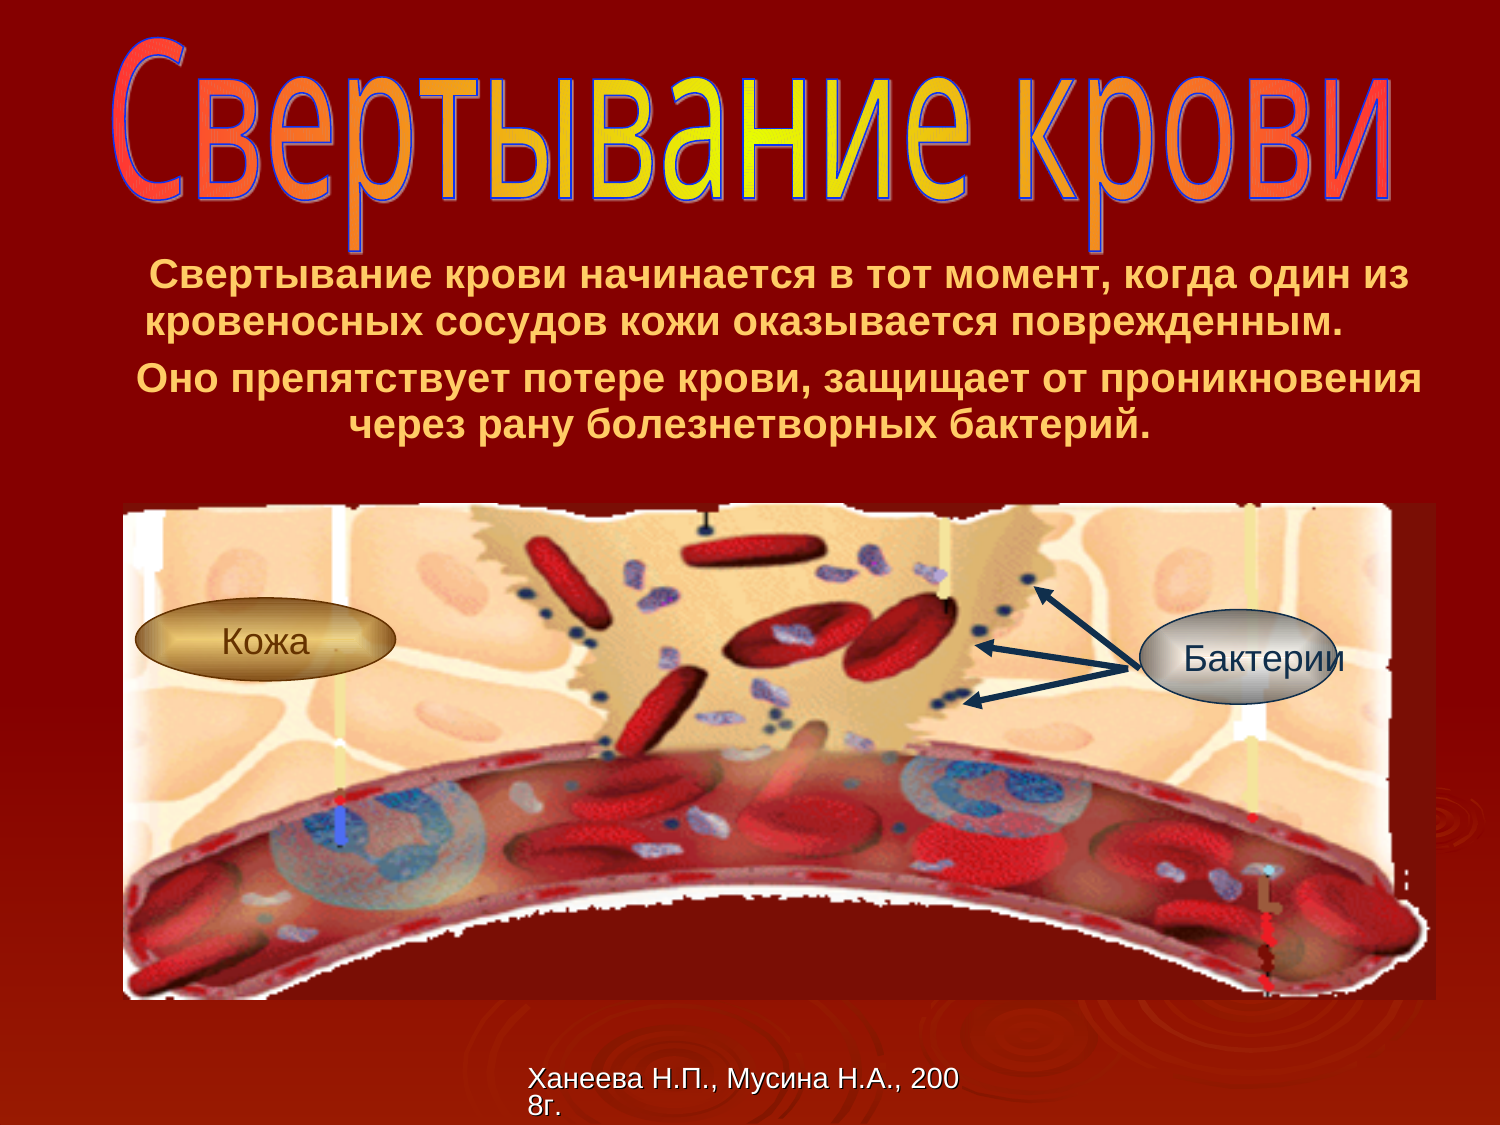

Свертывание крови
# Свертывание крови начинается в тот момент, когда один из кровеносных сосудов кожи оказывается поврежденным.
Оно препятствует потере крови, защищает от проникновения через рану болезнетворных бактерий.
Кожа
Бактерии
Ханеева Н.П., Мусина Н.А., 2008г.